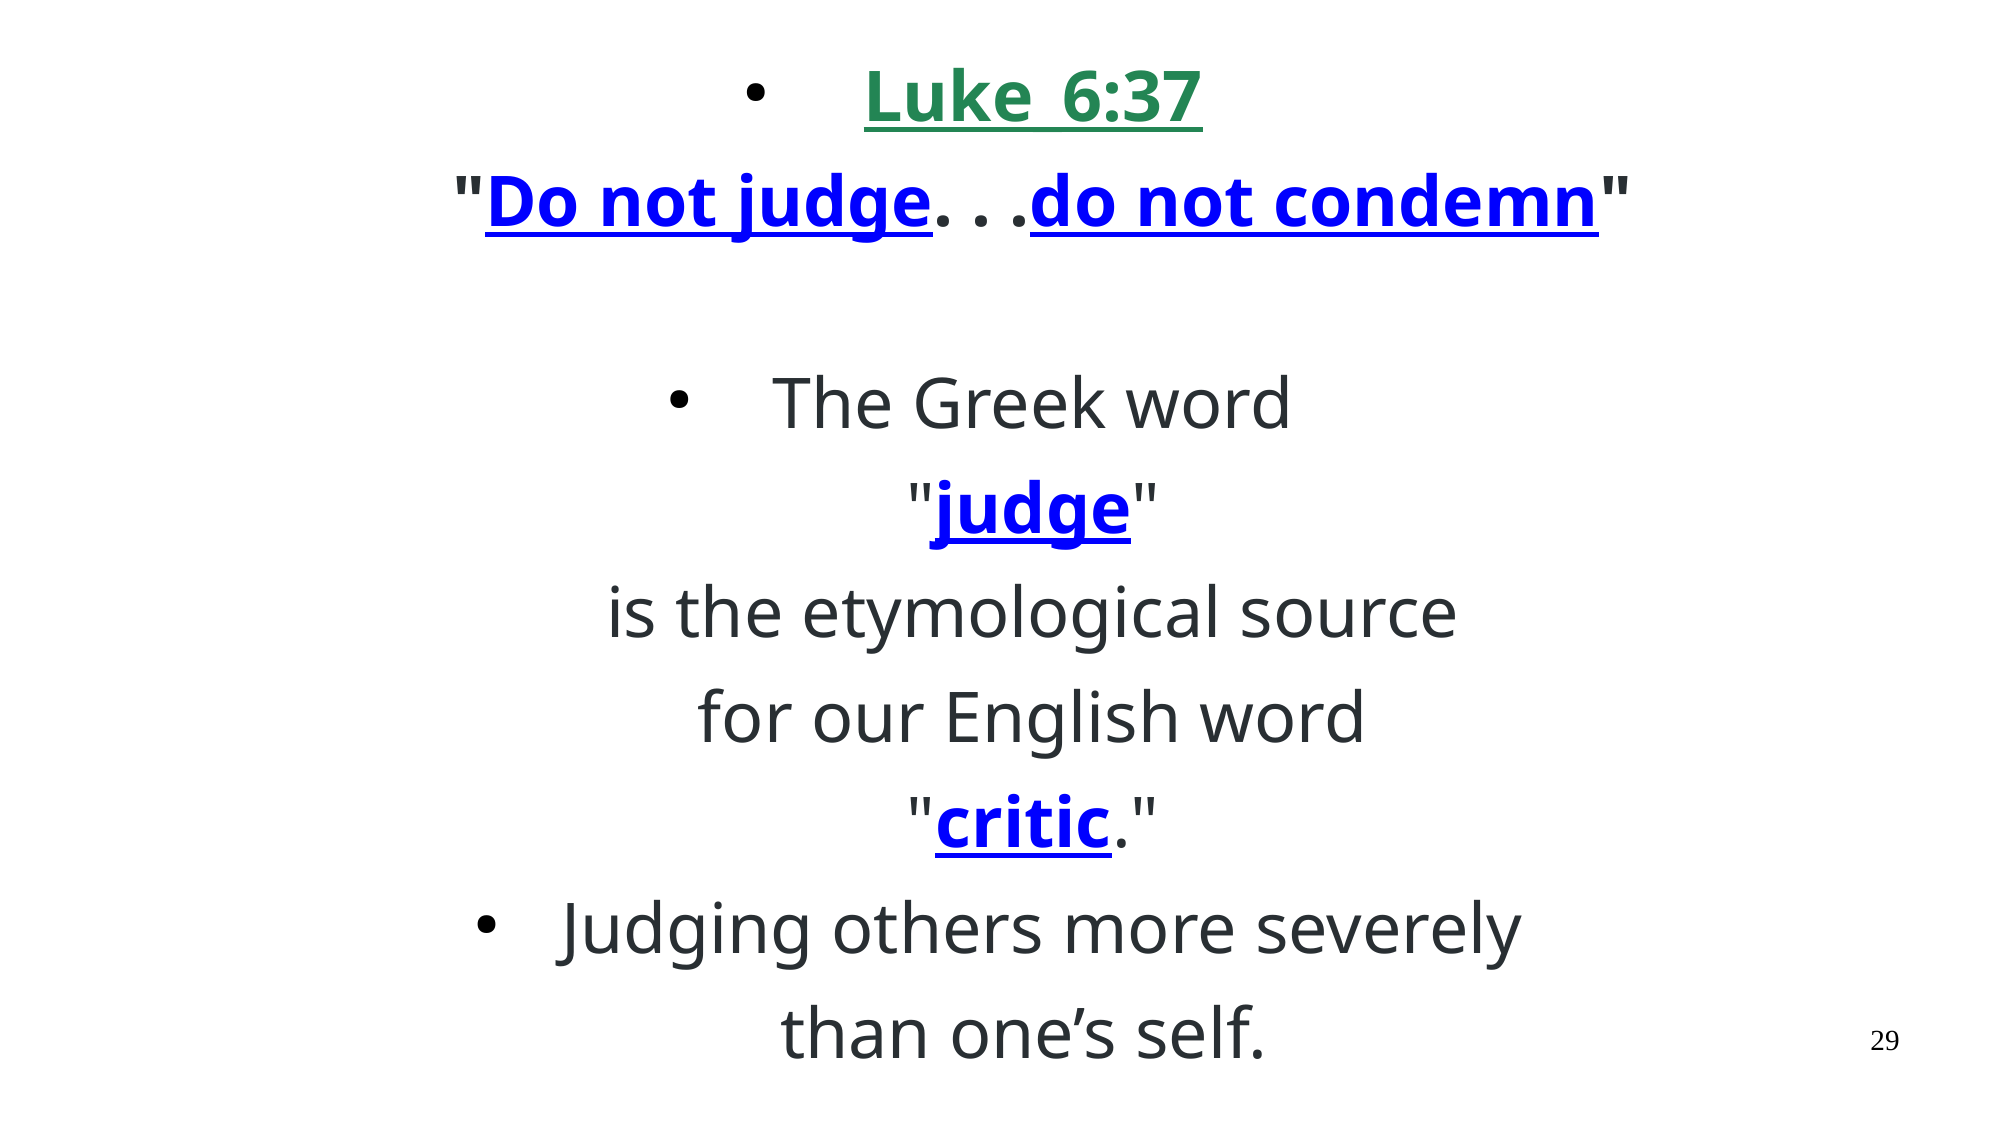

# Luke_6:37 "Do not judge. . .do not condemn"
The Greek word
"judge"
is the etymological source
for our English word
"critic."
 Judging others more severely
than one’s self.
29